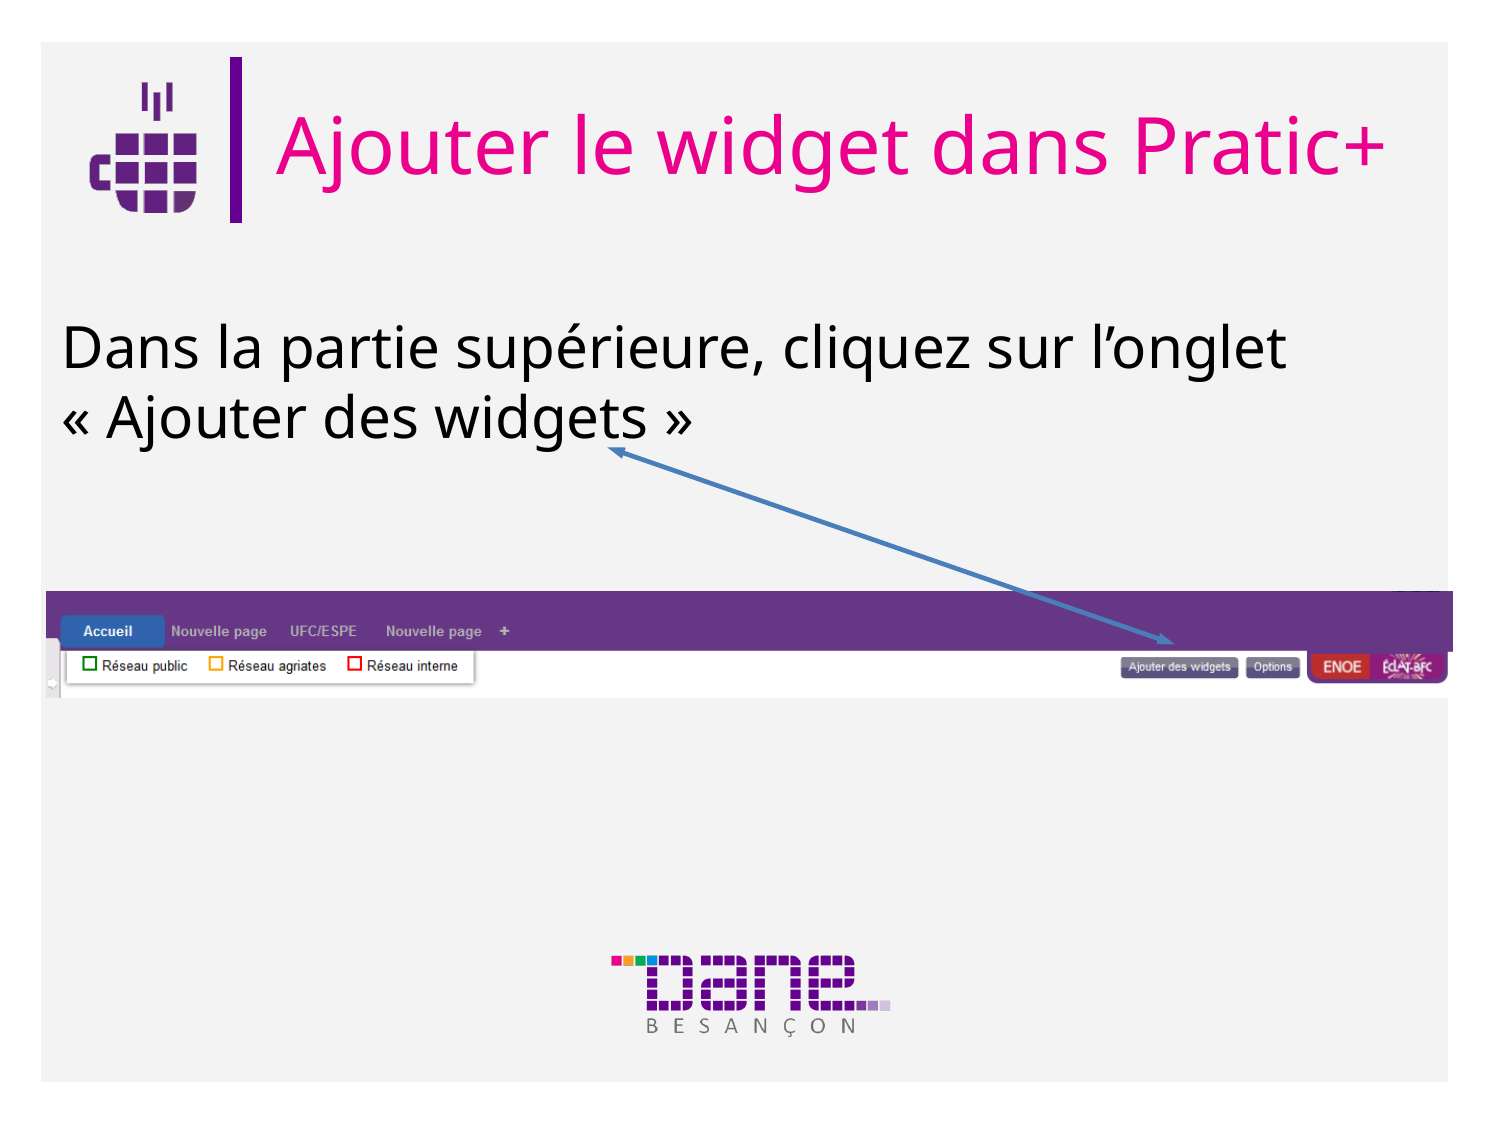

Ajouter le widget dans Pratic+
Dans la partie supérieure, cliquez sur l’onglet « Ajouter des widgets »